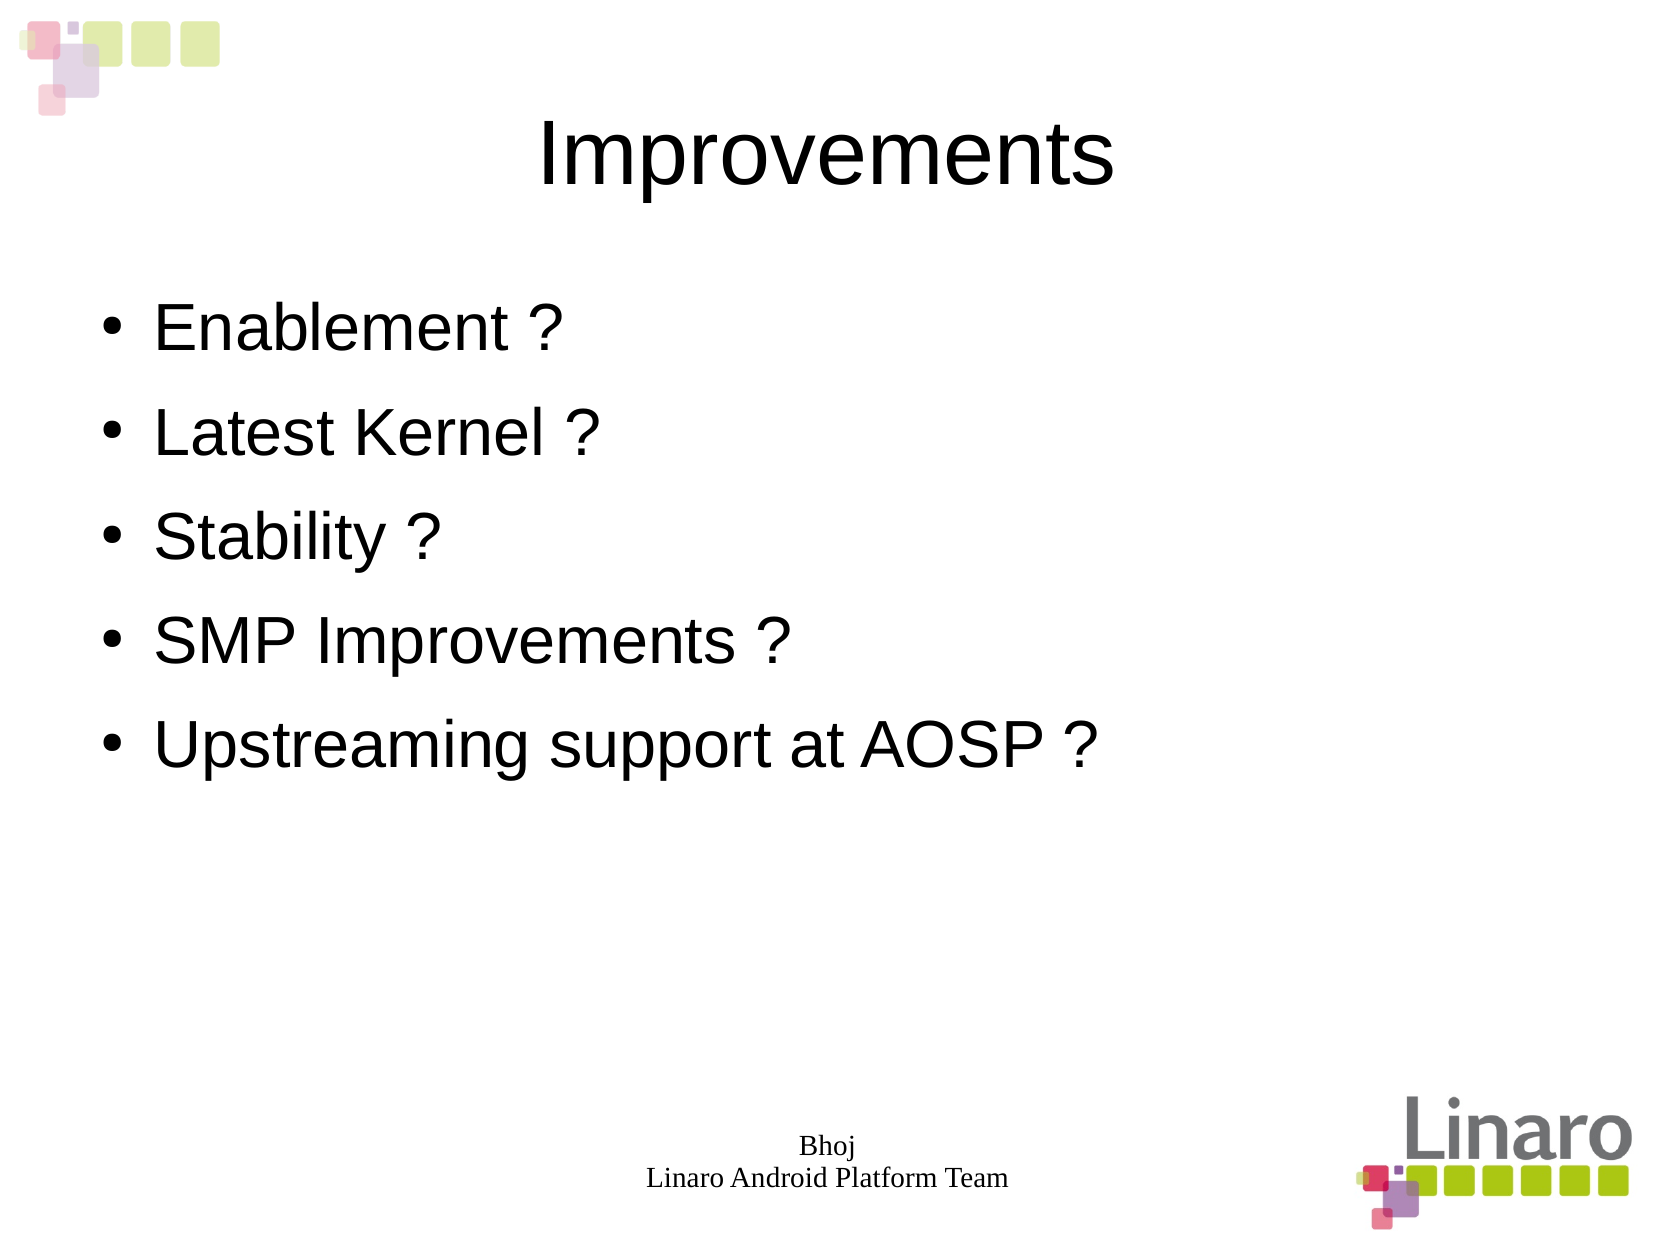

# Improvements
Enablement ?
Latest Kernel ?
Stability ?
SMP Improvements ?
Upstreaming support at AOSP ?